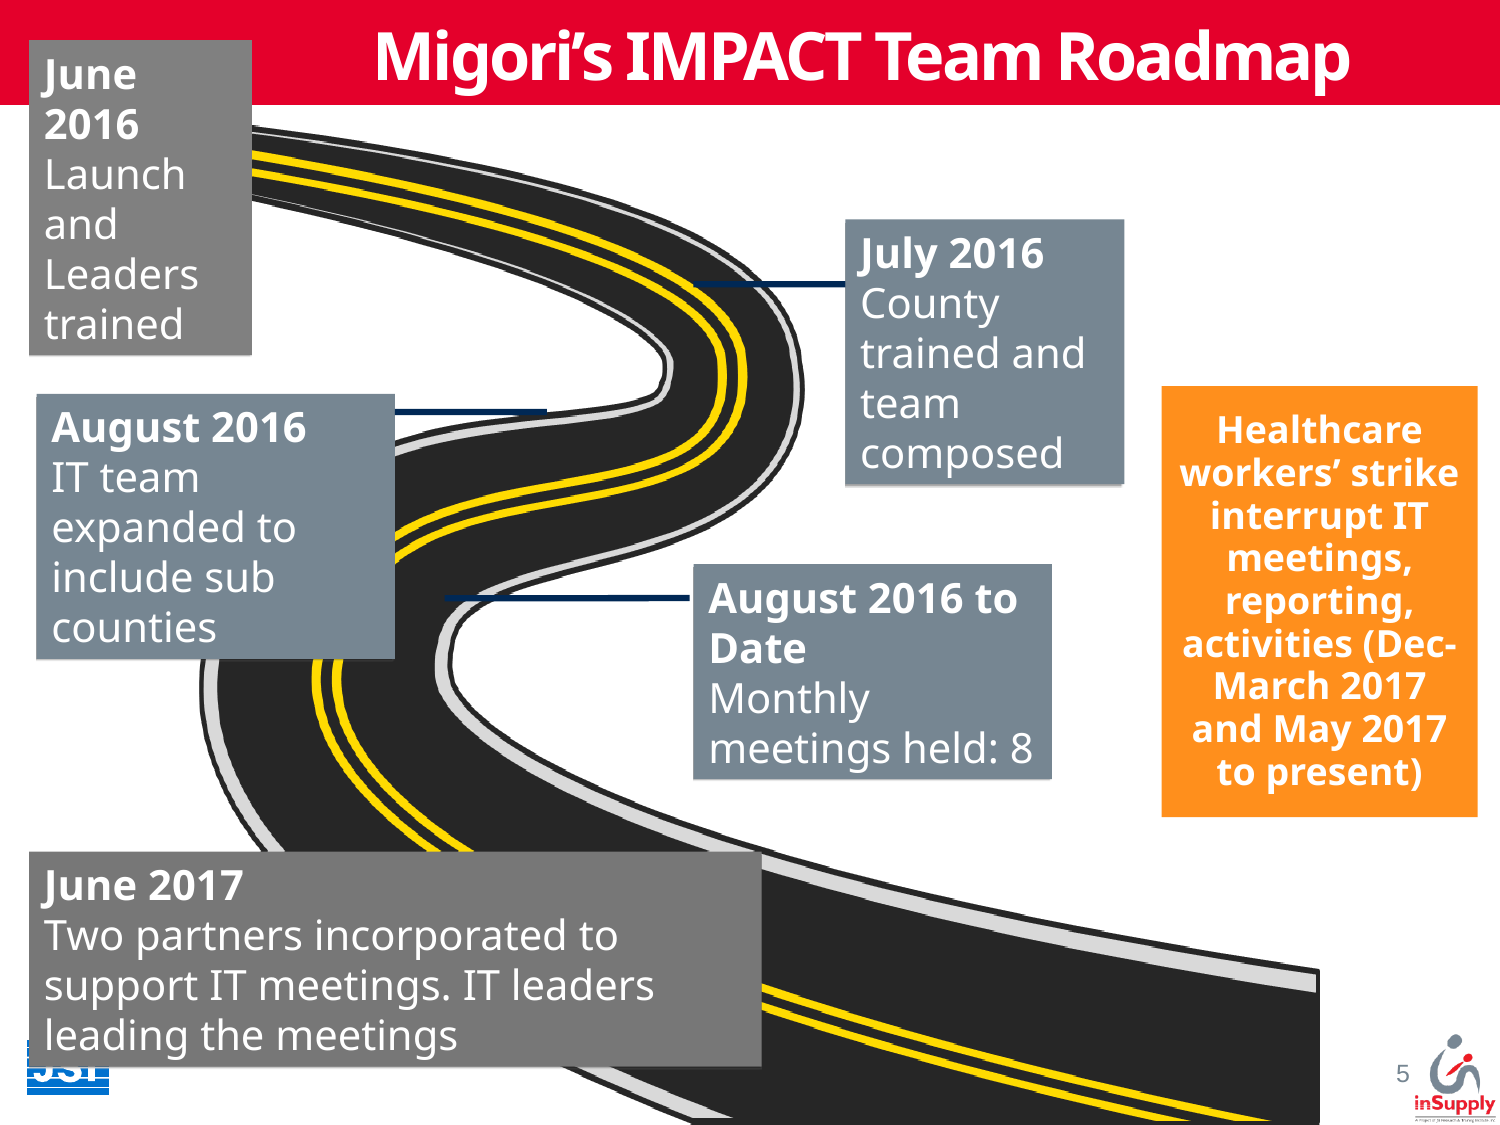

Migori’s IMPACT Team Roadmap
June 2016
Launch and Leaders trained
July 2016
County trained and team composed
Healthcare workers’ strike interrupt IT meetings, reporting, activities (Dec-March 2017 and May 2017 to present)
August 2016
IT team expanded to include sub counties
August 2016 to Date
Monthly meetings held: 8
June 2017
Two partners incorporated to support IT meetings. IT leaders leading the meetings